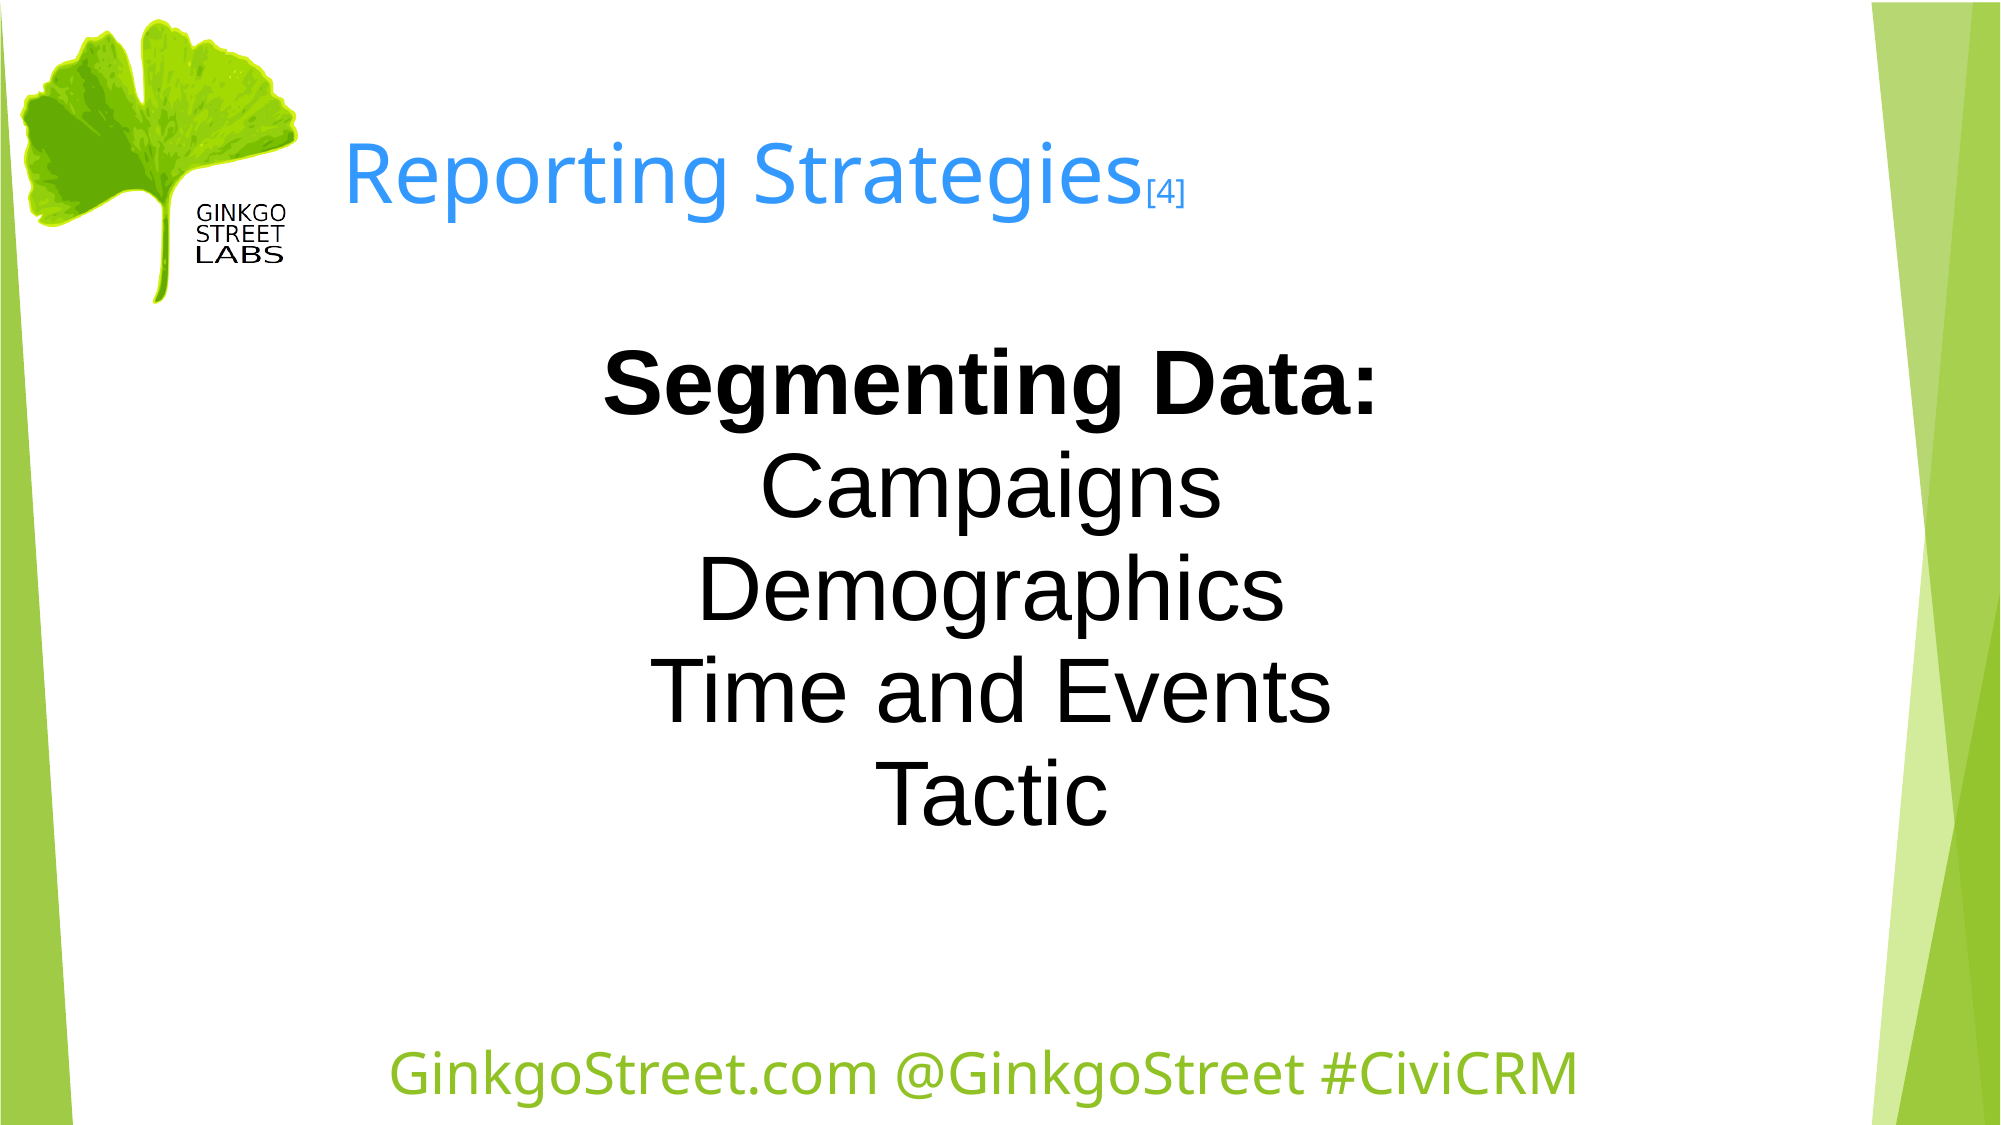

# Reporting Strategies[4]
Segmenting Data:
Campaigns
Demographics
Time and Events
Tactic